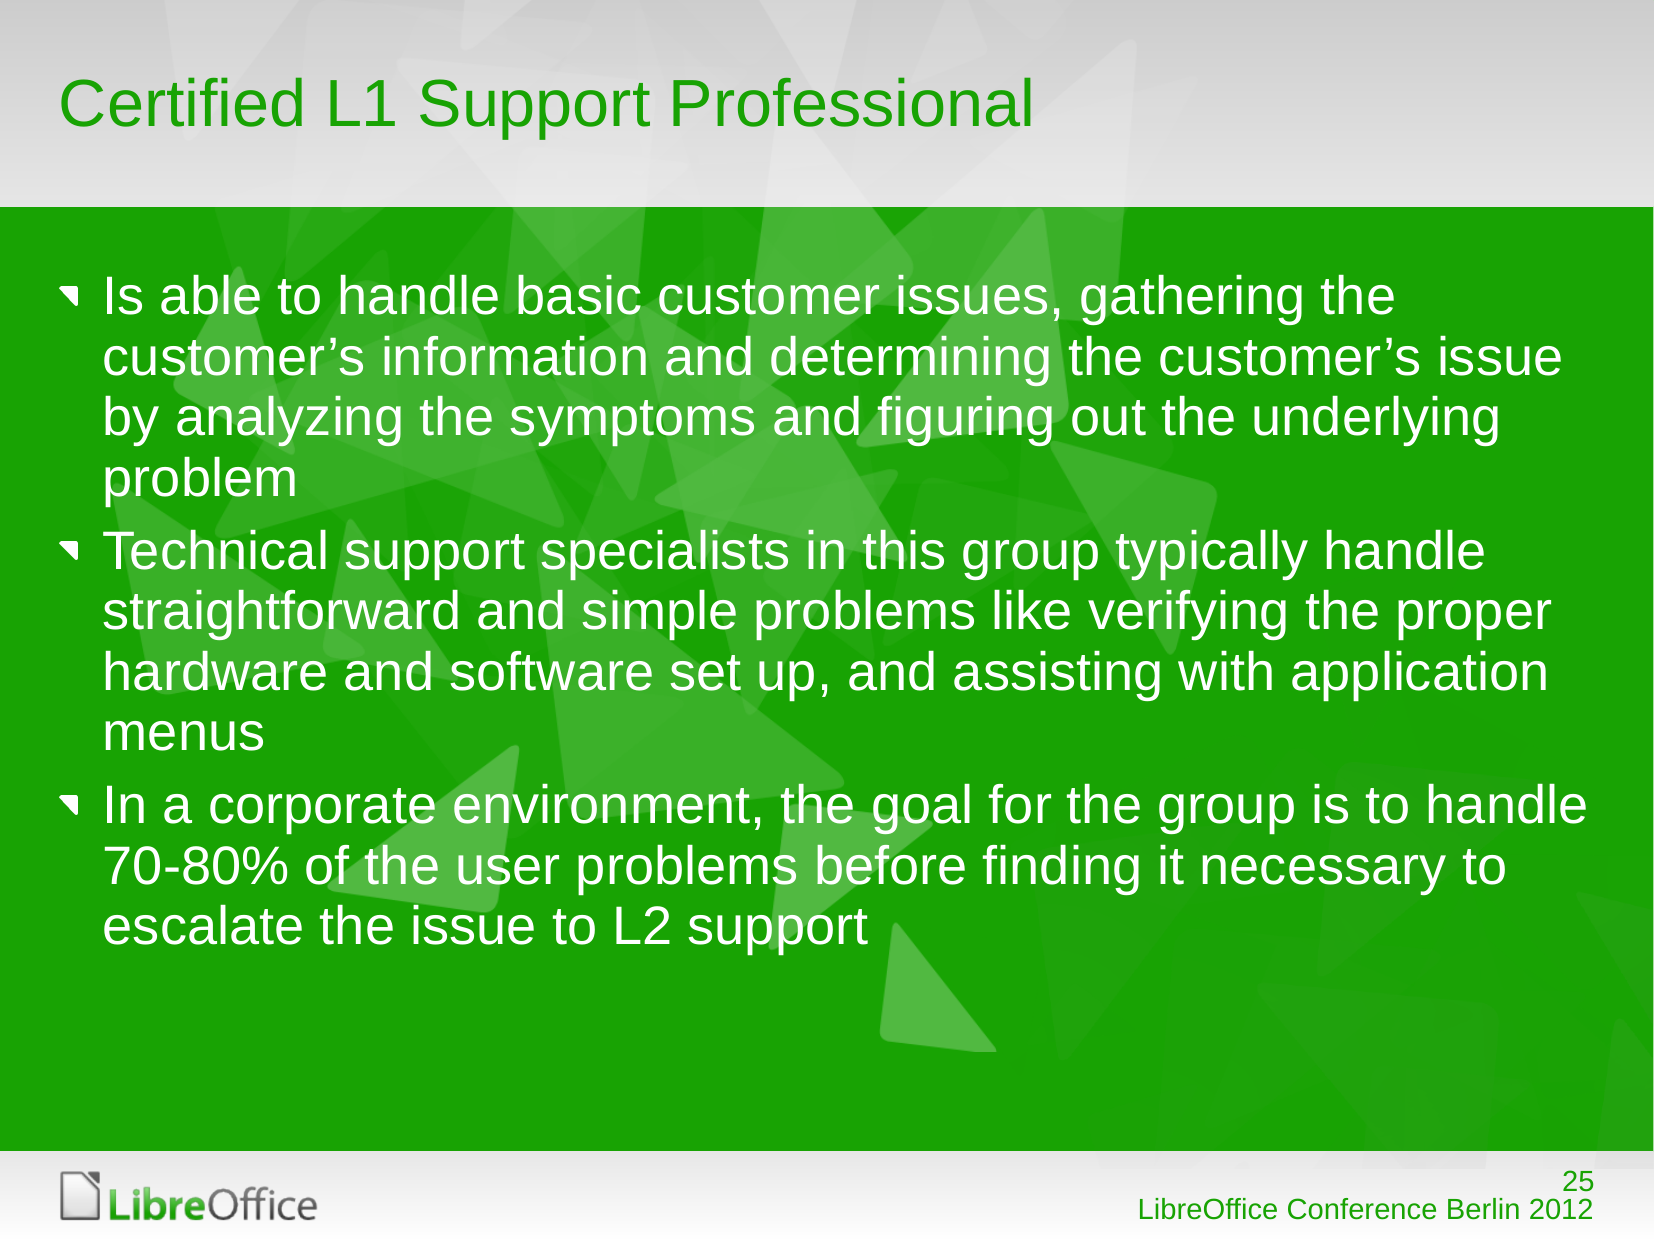

# Certified L1 Support Professional
Is able to handle basic customer issues, gathering the customer’s information and determining the customer’s issue by analyzing the symptoms and figuring out the underlying problem
Technical support specialists in this group typically handle straightforward and simple problems like verifying the proper hardware and software set up, and assisting with application menus
In a corporate environment, the goal for the group is to handle 70-80% of the user problems before finding it necessary to escalate the issue to L2 support
25
LibreOffice Conference Berlin 2012